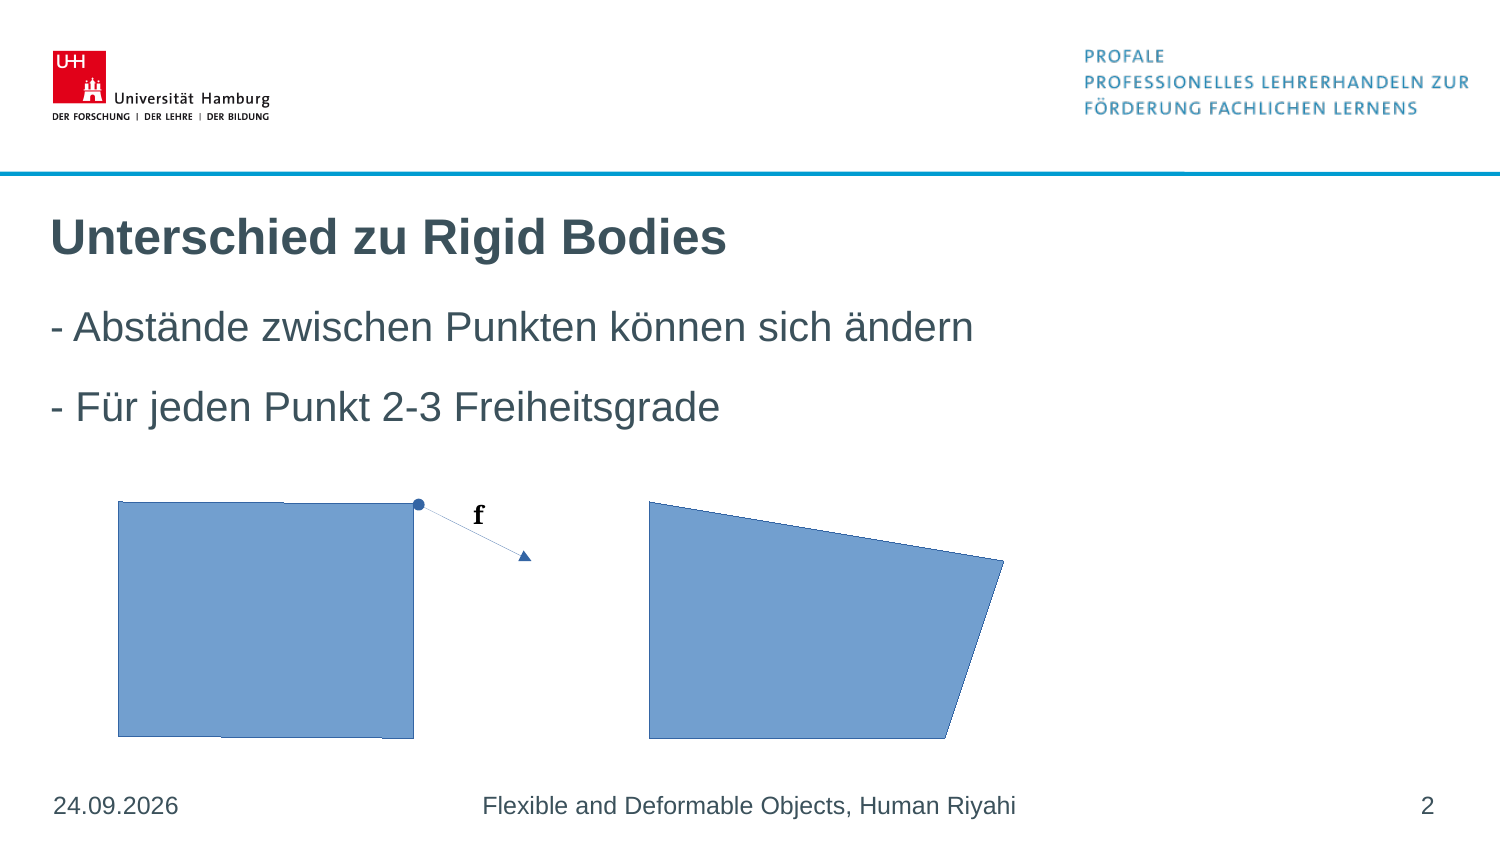

# Unterschied zu Rigid Bodies
- Abstände zwischen Punkten können sich ändern
- Für jeden Punkt 2-3 Freiheitsgrade
Flexible and Deformable Objects, Human Riyahi